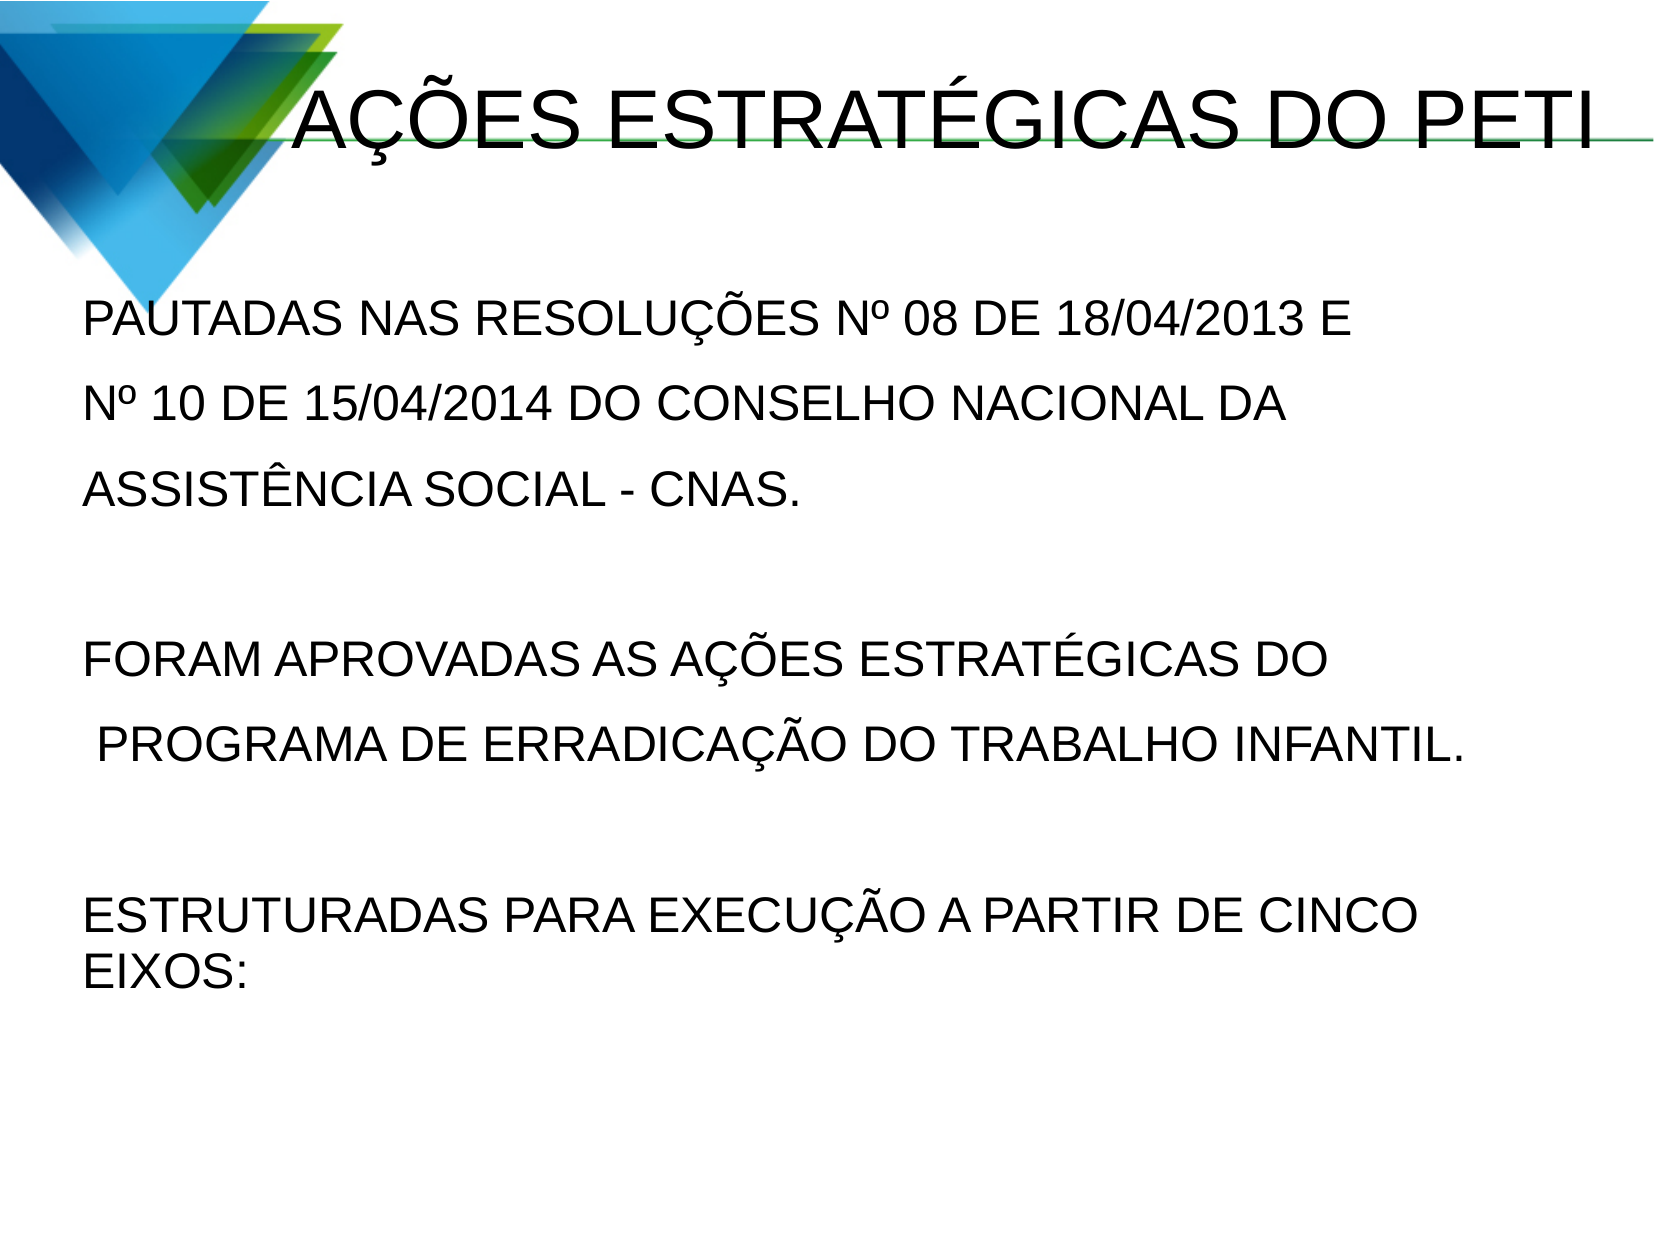

AÇÕES ESTRATÉGICAS DO PETI
#
PAUTADAS NAS RESOLUÇÕES Nº 08 DE 18/04/2013 E
Nº 10 DE 15/04/2014 DO CONSELHO NACIONAL DA
ASSISTÊNCIA SOCIAL - CNAS.
FORAM APROVADAS AS AÇÕES ESTRATÉGICAS DO
 PROGRAMA DE ERRADICAÇÃO DO TRABALHO INFANTIL.
ESTRUTURADAS PARA EXECUÇÃO A PARTIR DE CINCO EIXOS: